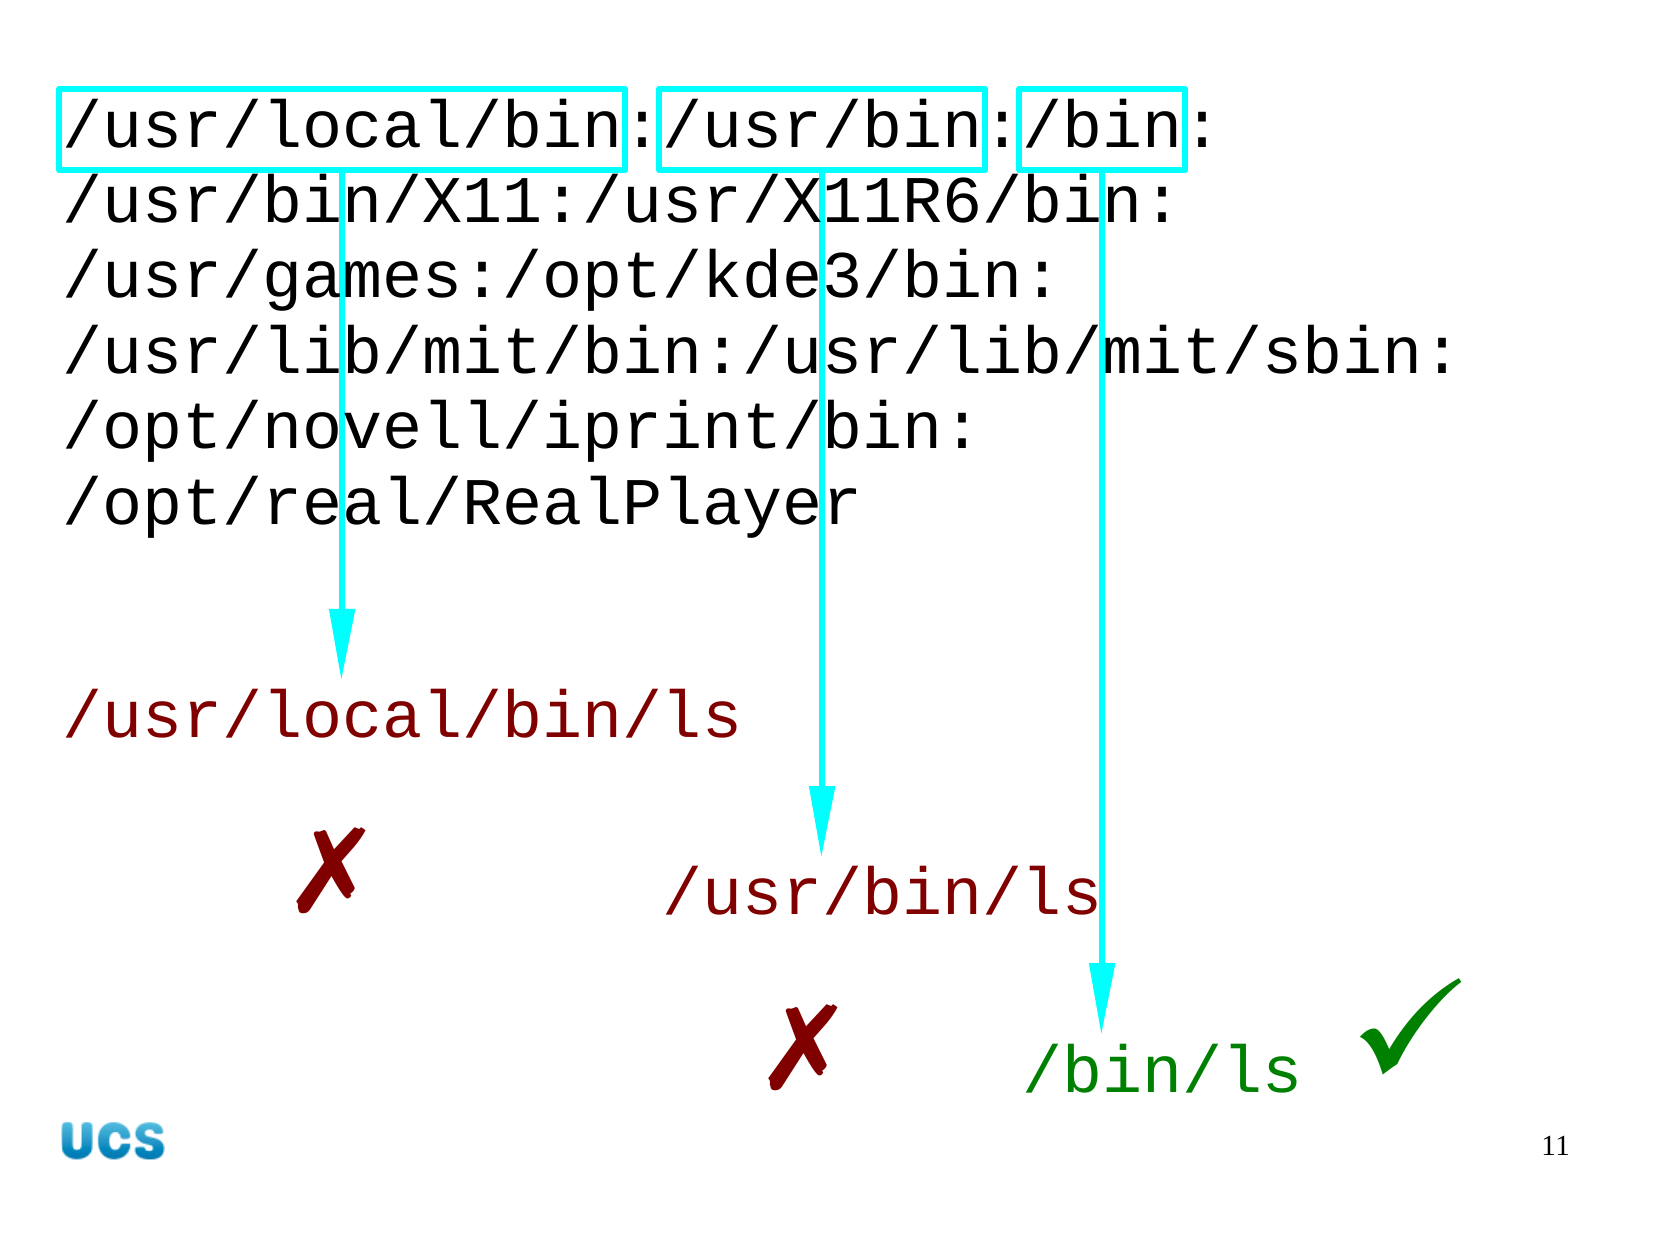

/usr/local/bin
:
/usr/bin
:
/bin
:
/usr/bin/X11:/usr/X11R6/bin:
/usr/games:/opt/kde3/bin:
/usr/lib/mit/bin:/usr/lib/mit/sbin:
/opt/novell/iprint/bin:
/opt/real/RealPlayer
/usr/local/bin
/ls

/usr/bin
/ls


/bin
/ls
11